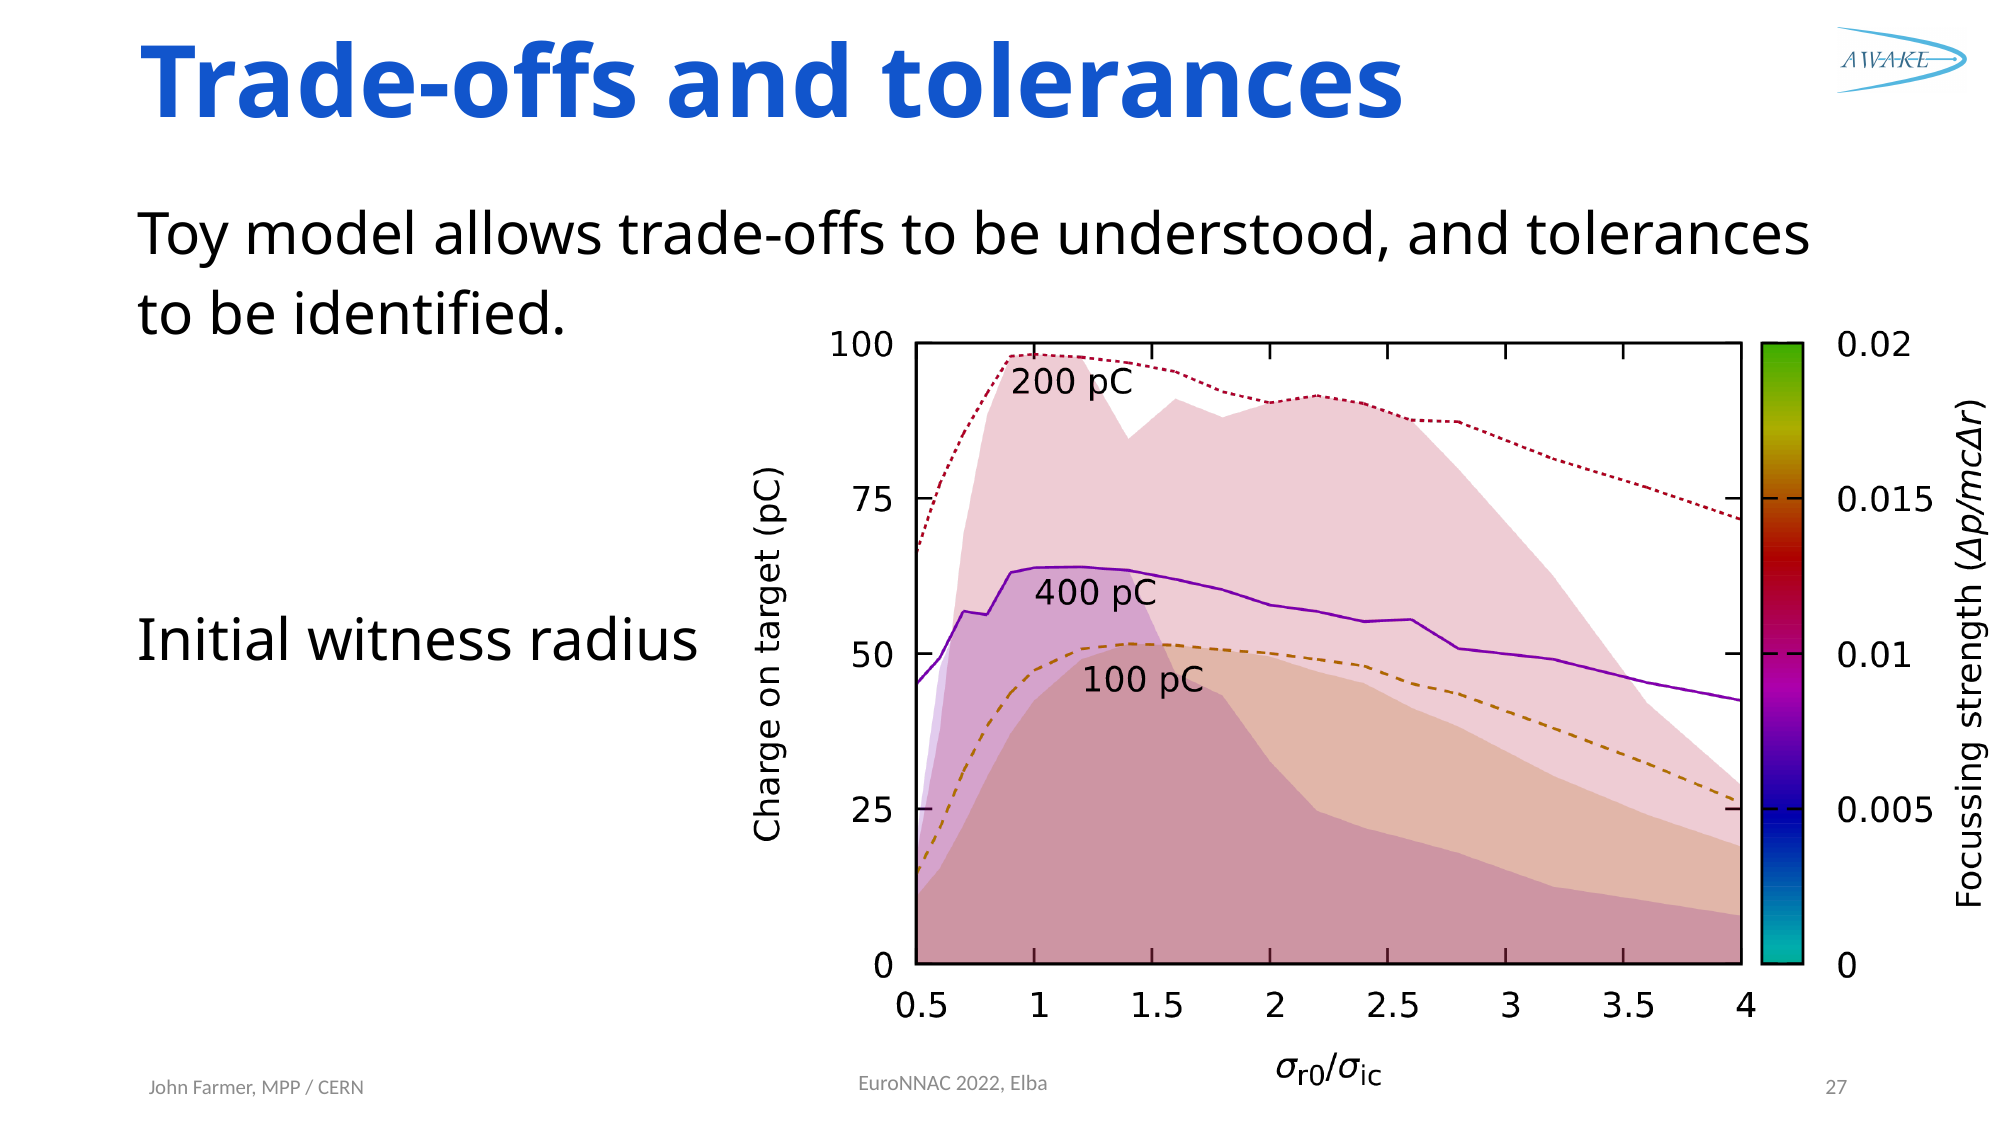

# Trade-offs and tolerances
Toy model allows trade-offs to be understood, and tolerances to be identified.
Initial witness radius
27